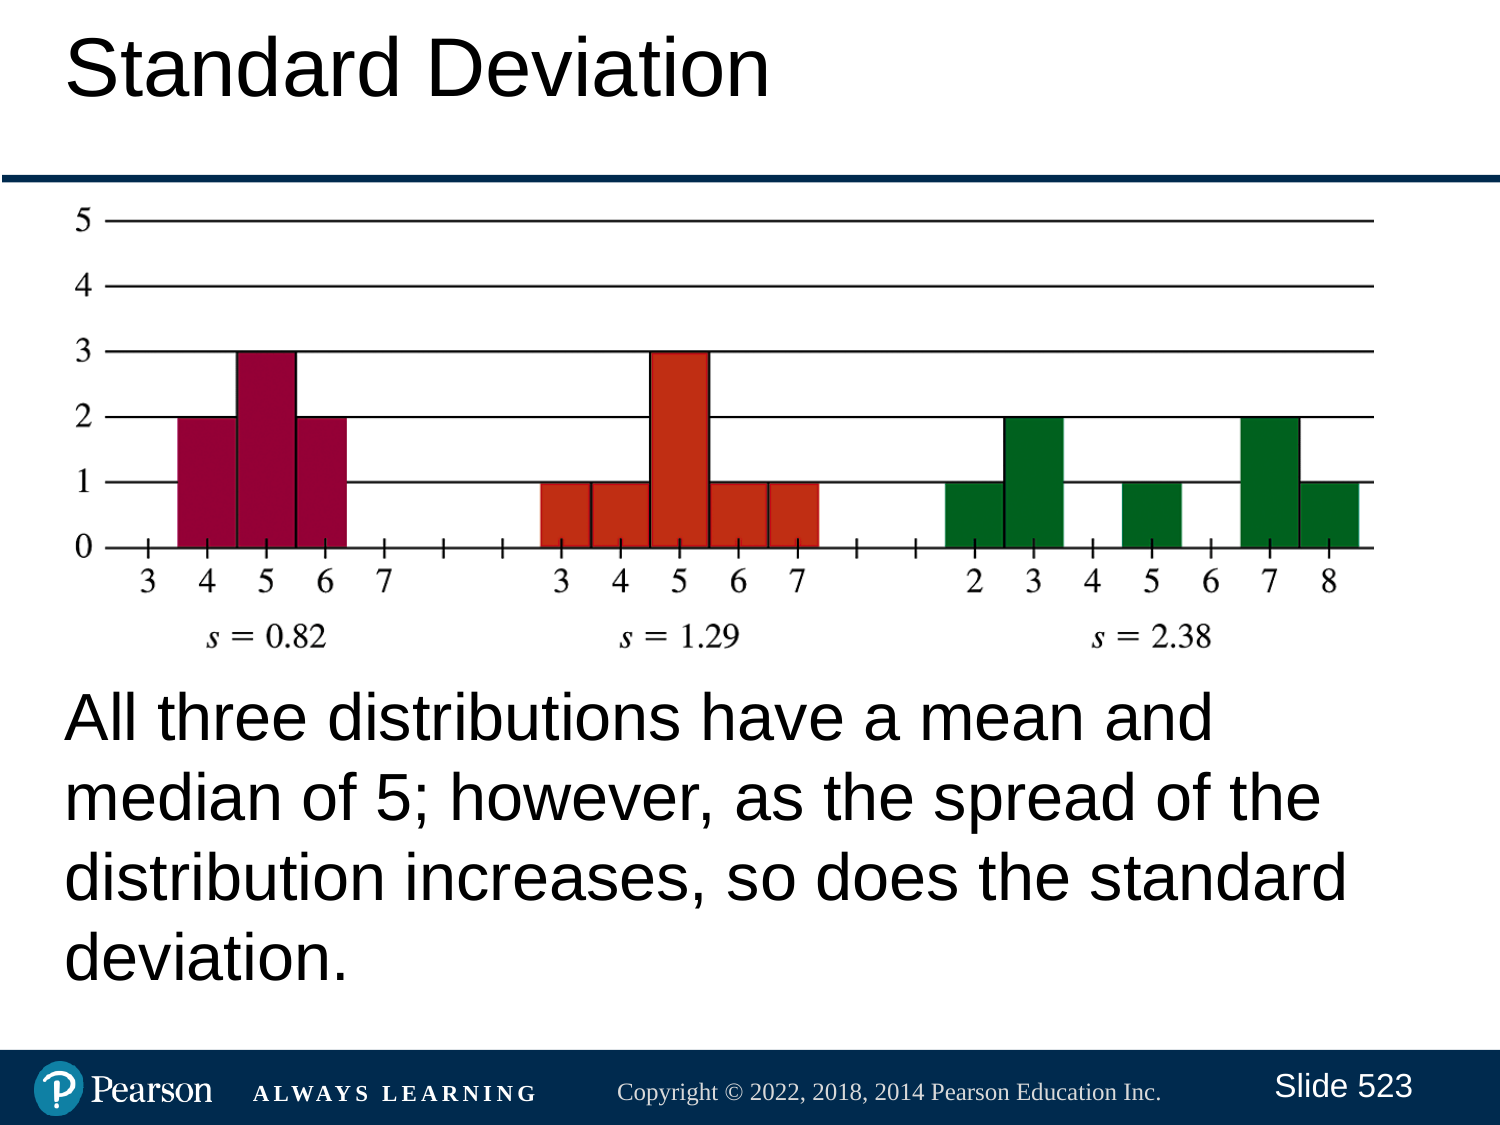

# Standard Deviation
All three distributions have a mean and median of 5; however, as the spread of the distribution increases, so does the standard deviation.